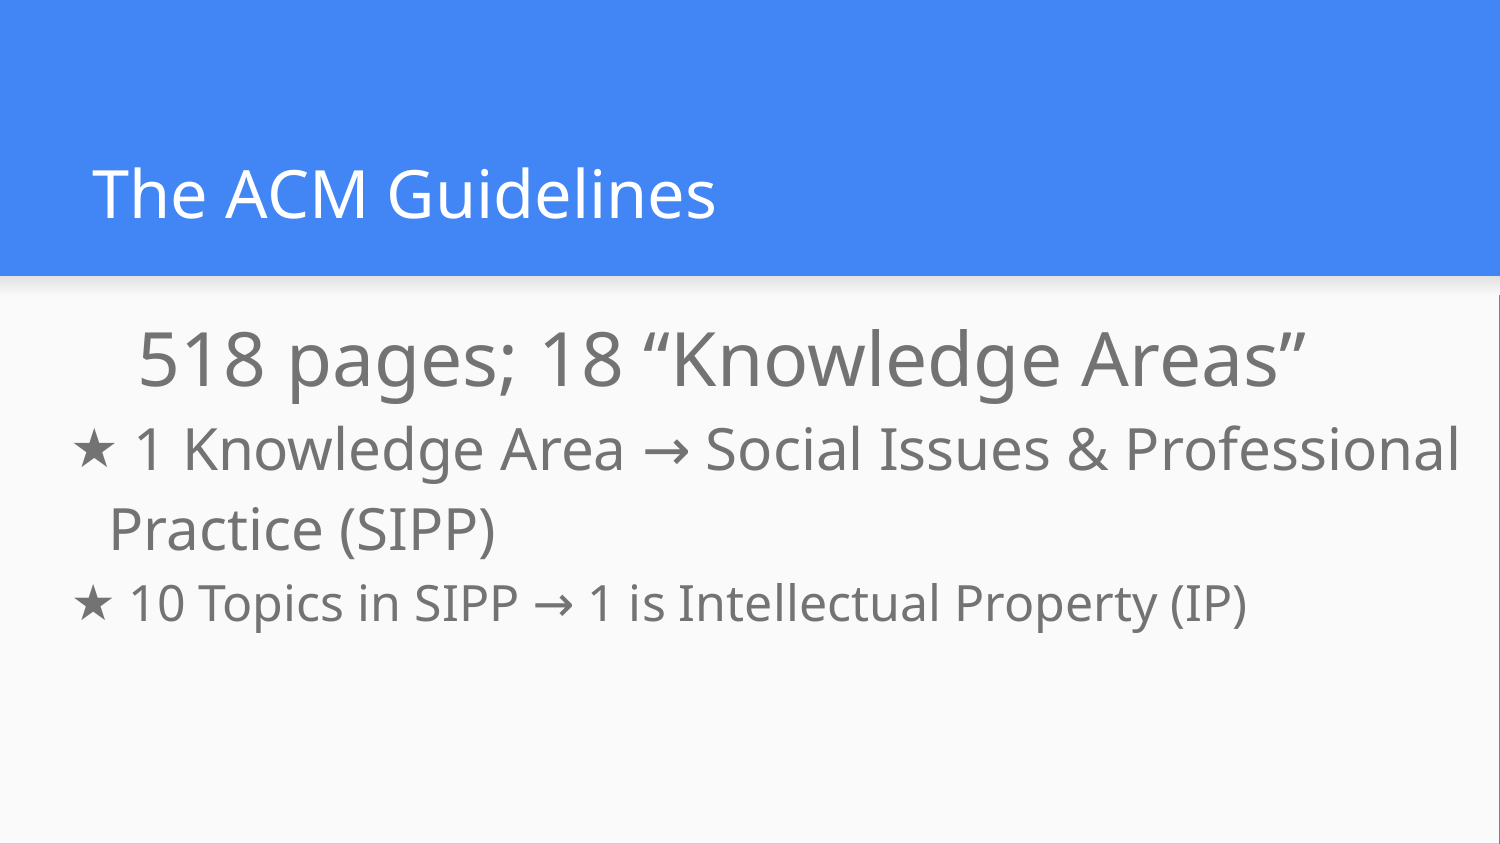

# The ACM Guidelines
518 pages; 18 “Knowledge Areas”
 1 Knowledge Area → Social Issues & Professional Practice (SIPP)
 10 Topics in SIPP → 1 is Intellectual Property (IP)